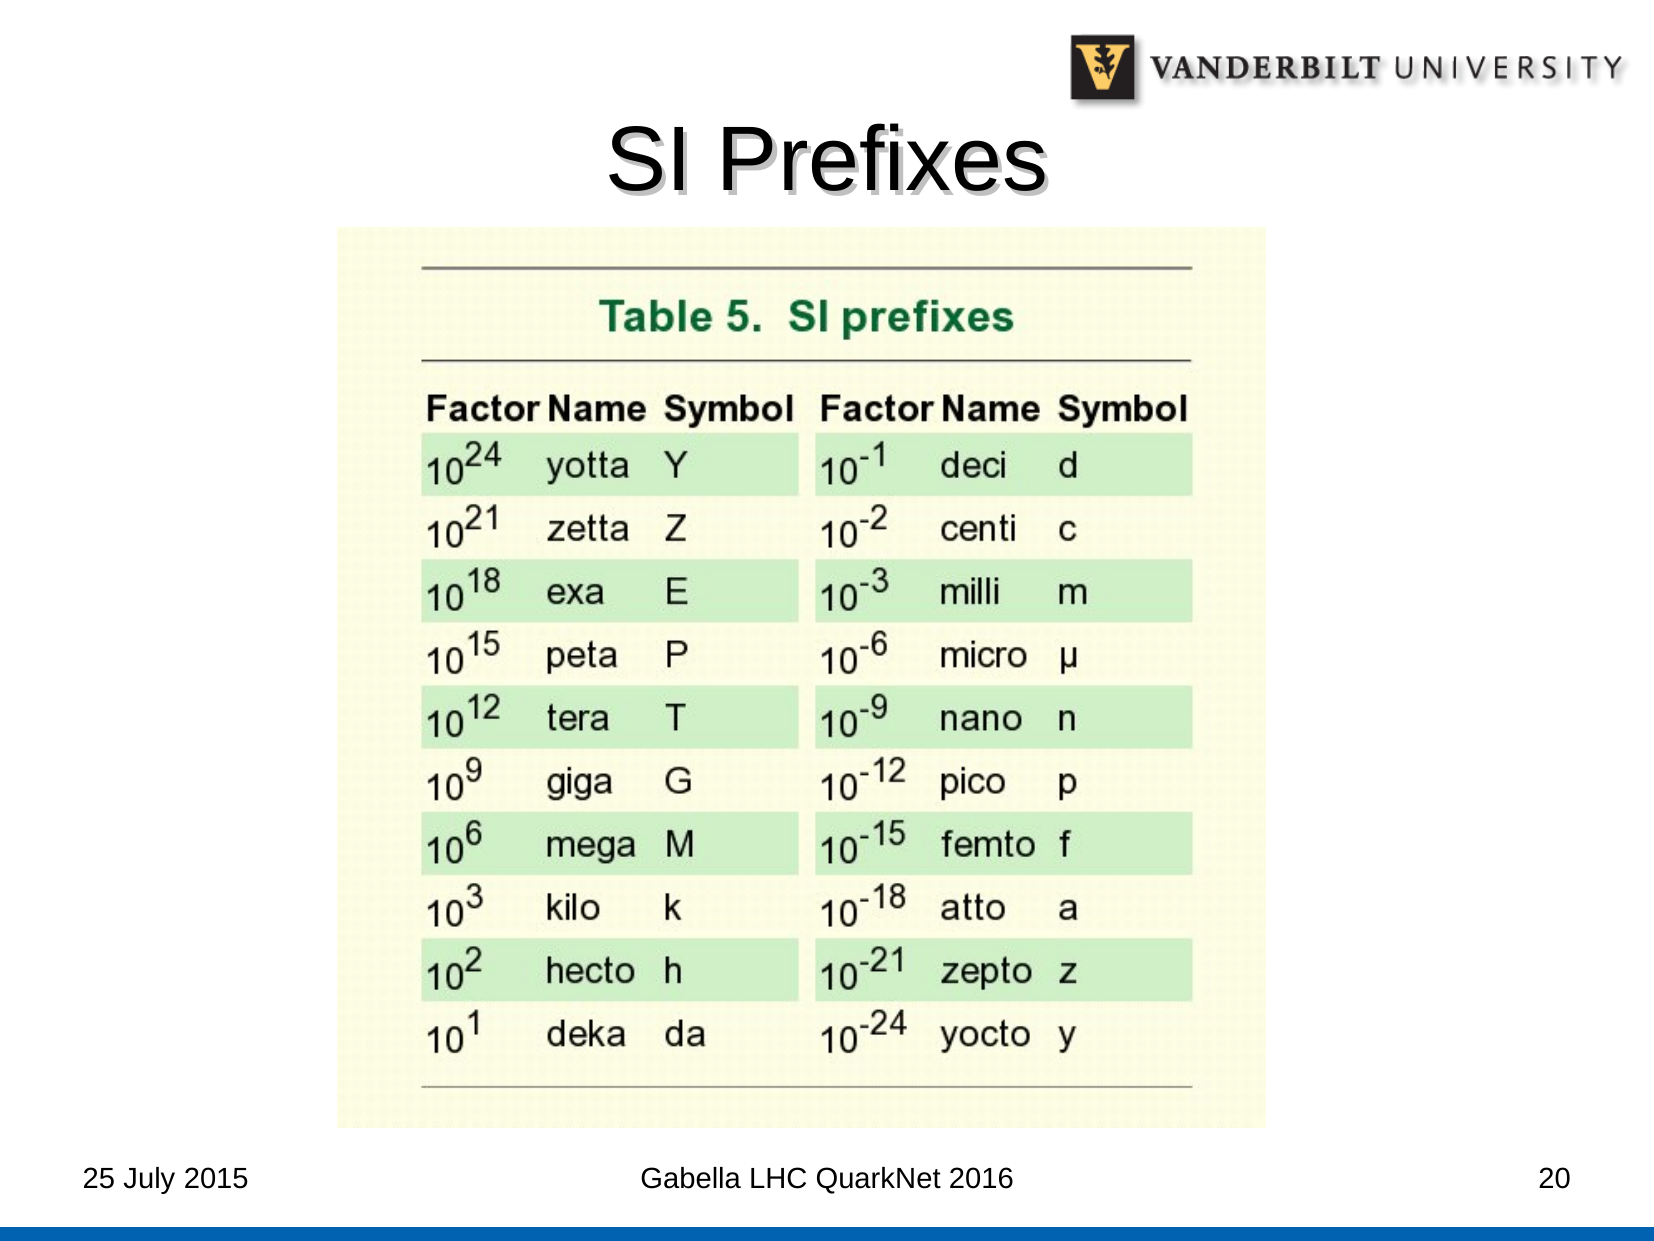

# SI Prefixes
25 July 2015
Gabella LHC QuarkNet 2016
20